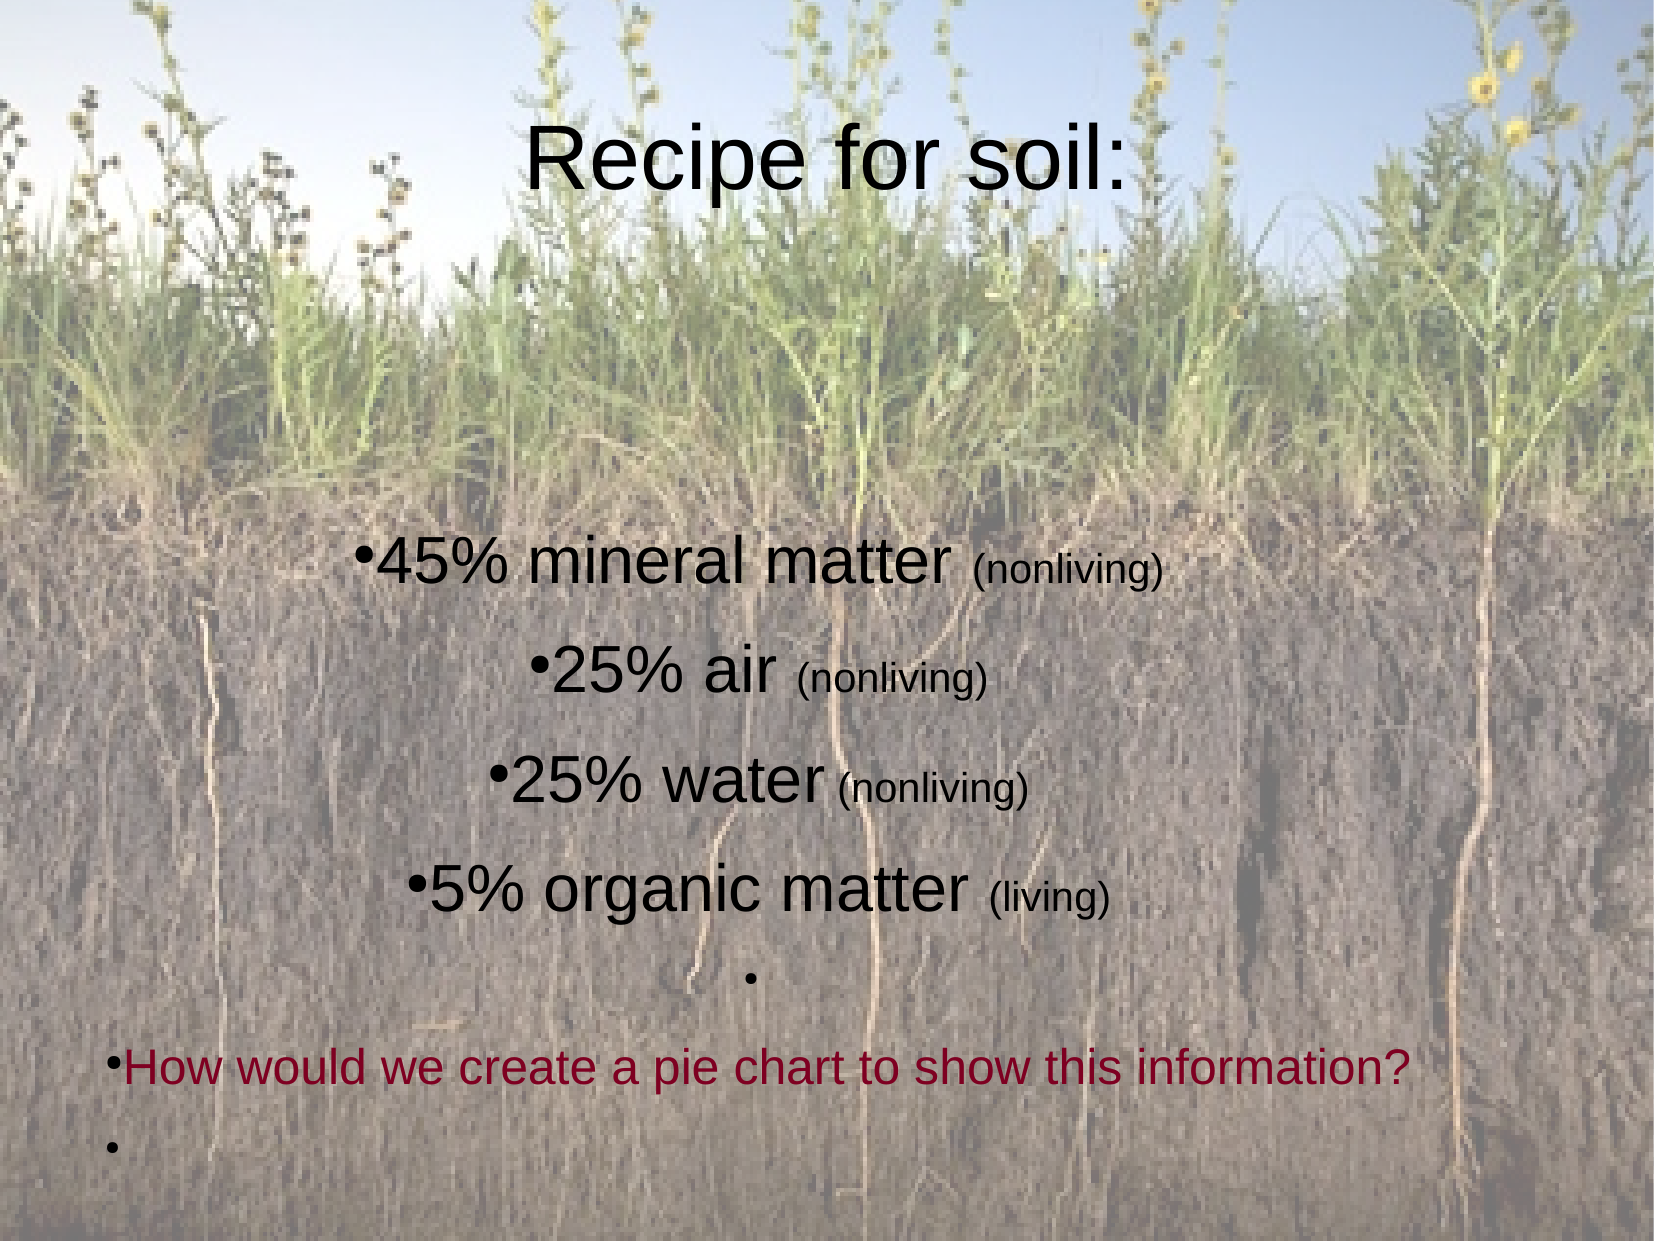

# Recipe for soil:
45% mineral matter (nonliving)
25% air (nonliving)
25% water (nonliving)
5% organic matter (living)
How would we create a pie chart to show this information?